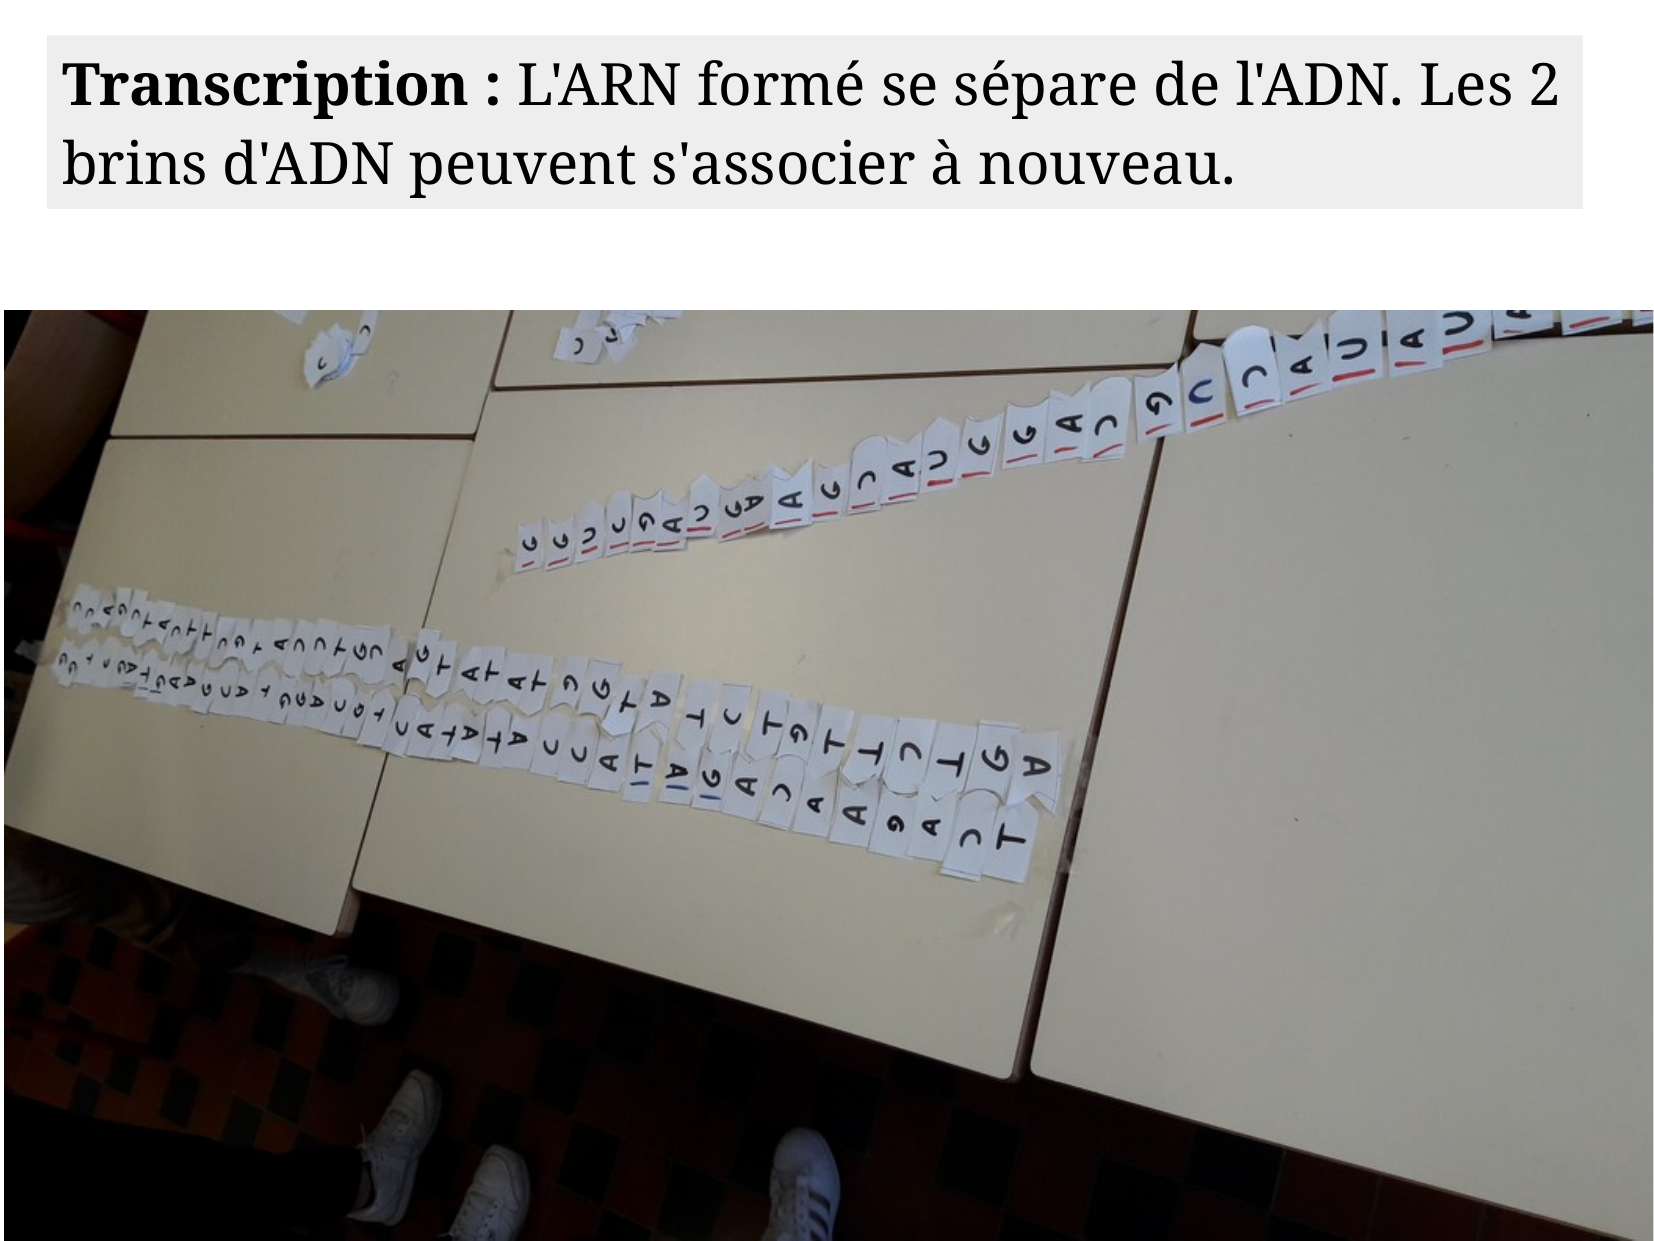

Transcription : L'ARN formé se sépare de l'ADN. Les 2 brins d'ADN peuvent s'associer à nouveau.